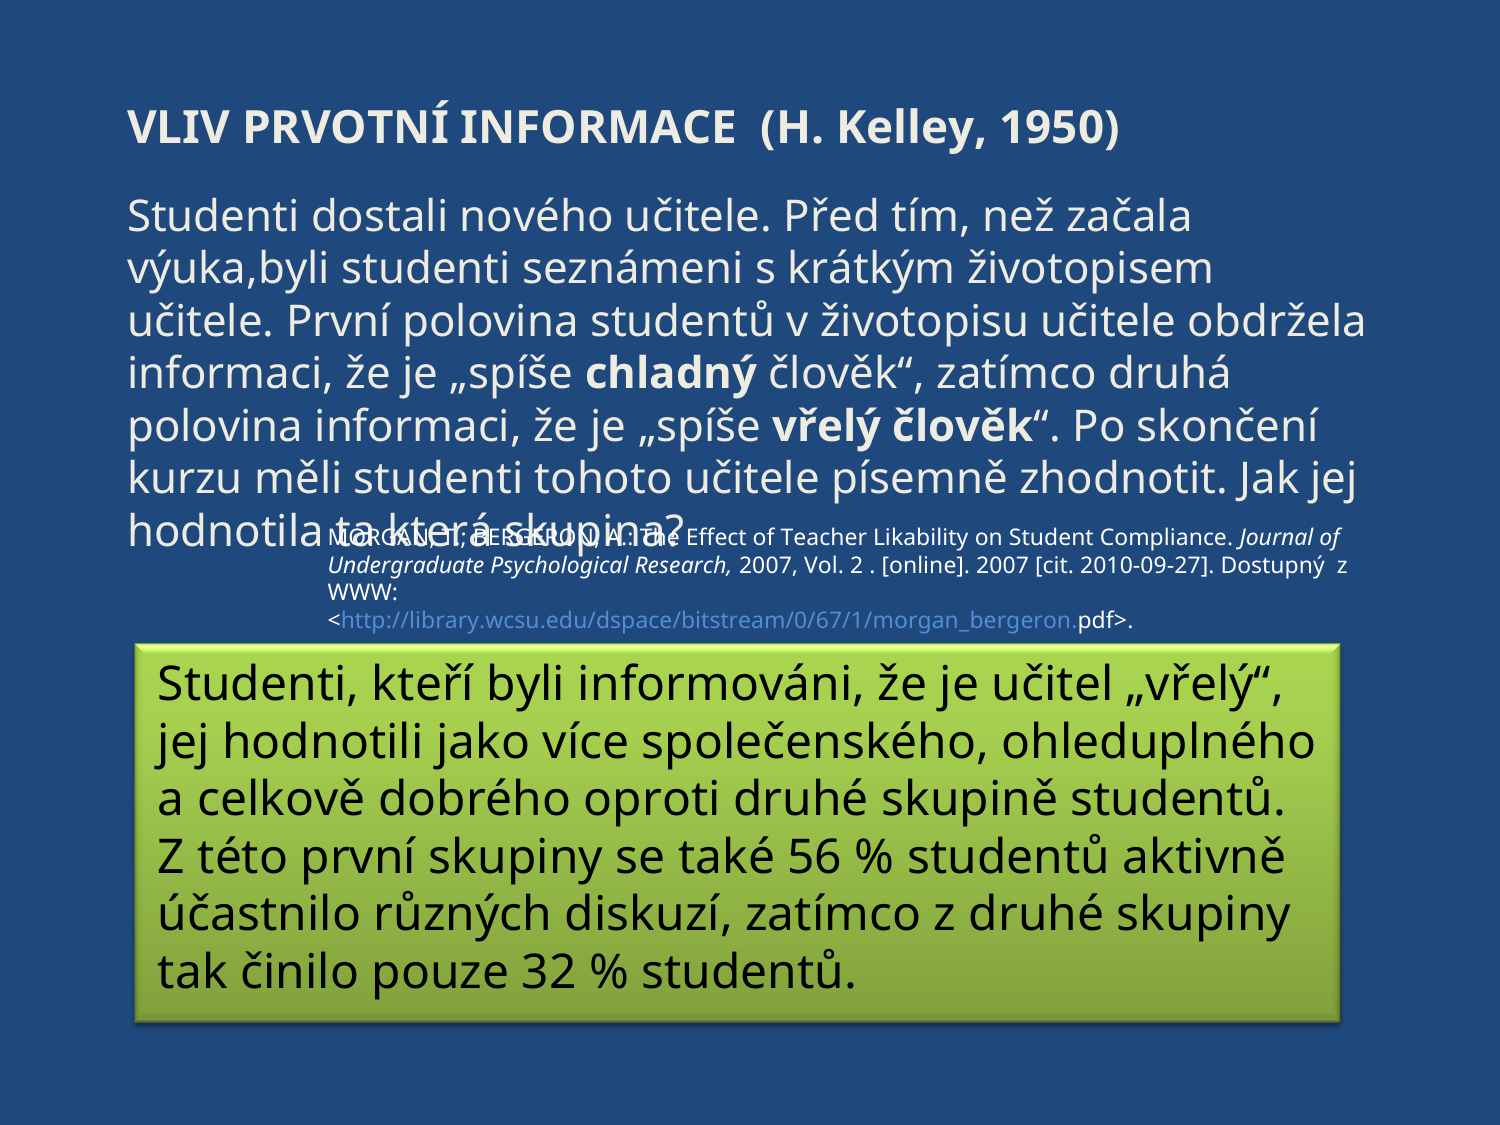

# VLIV PRVOTNÍ INFORMACE (H. Kelley, 1950) Studenti dostali nového učitele. Před tím, než začala výuka,byli studenti seznámeni s krátkým životopisem učitele. První polovina studentů v životopisu učitele obdržela informaci, že je „spíše chladný člověk“, zatímco druhá polovina informaci, že je „spíše vřelý člověk“. Po skončení kurzu měli studenti tohoto učitele písemně zhodnotit. Jak jej hodnotila ta která skupina?
MORGAN, T.; BERGERON, A.: The Effect of Teacher Likability on Student Compliance. Journal of Undergraduate Psychological Research, 2007, Vol. 2 . [online]. 2007 [cit. 2010-09-27]. Dostupný z WWW:
<http://library.wcsu.edu/dspace/bitstream/0/67/1/morgan_bergeron.pdf>.
Studenti, kteří byli informováni, že je učitel „vřelý“, jej hodnotili jako více společenského, ohleduplného
a celkově dobrého oproti druhé skupině studentů.
Z této první skupiny se také 56 % studentů aktivně účastnilo různých diskuzí, zatímco z druhé skupiny tak činilo pouze 32 % studentů.